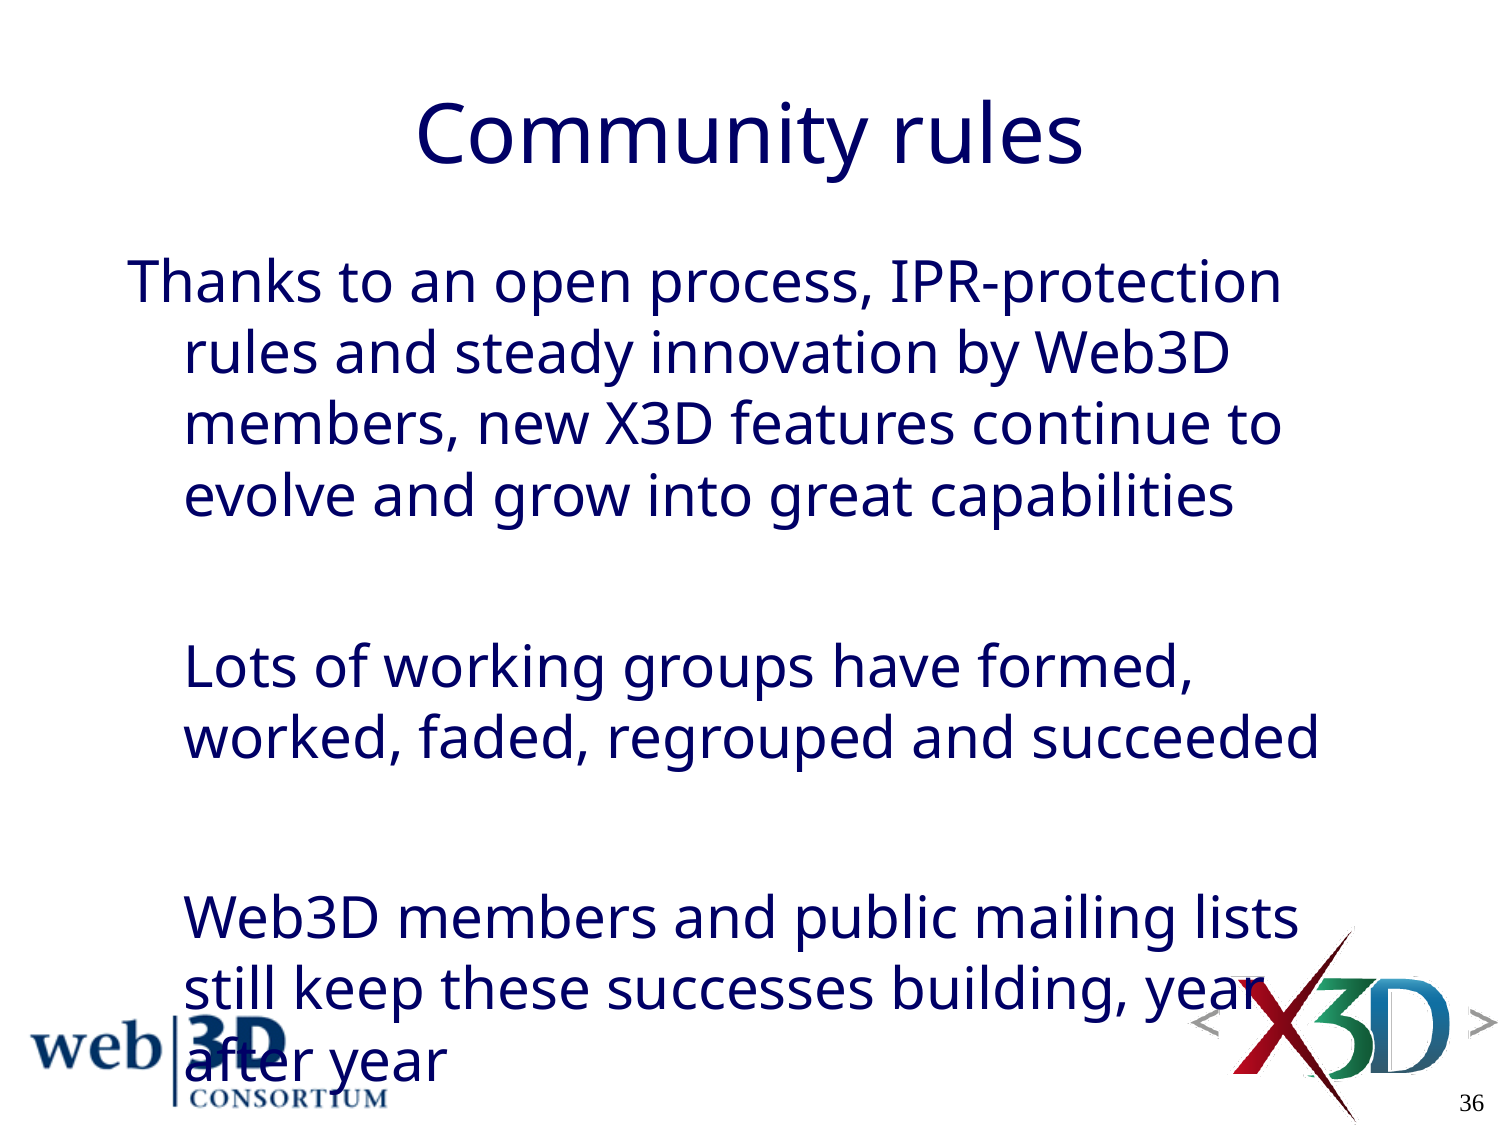

# Community rules
Thanks to an open process, IPR-protection rules and steady innovation by Web3D members, new X3D features continue to evolve and grow into great capabilities
Lots of working groups have formed, worked, faded, regrouped and succeeded
Web3D members and public mailing lists still keep these successes building, year after year